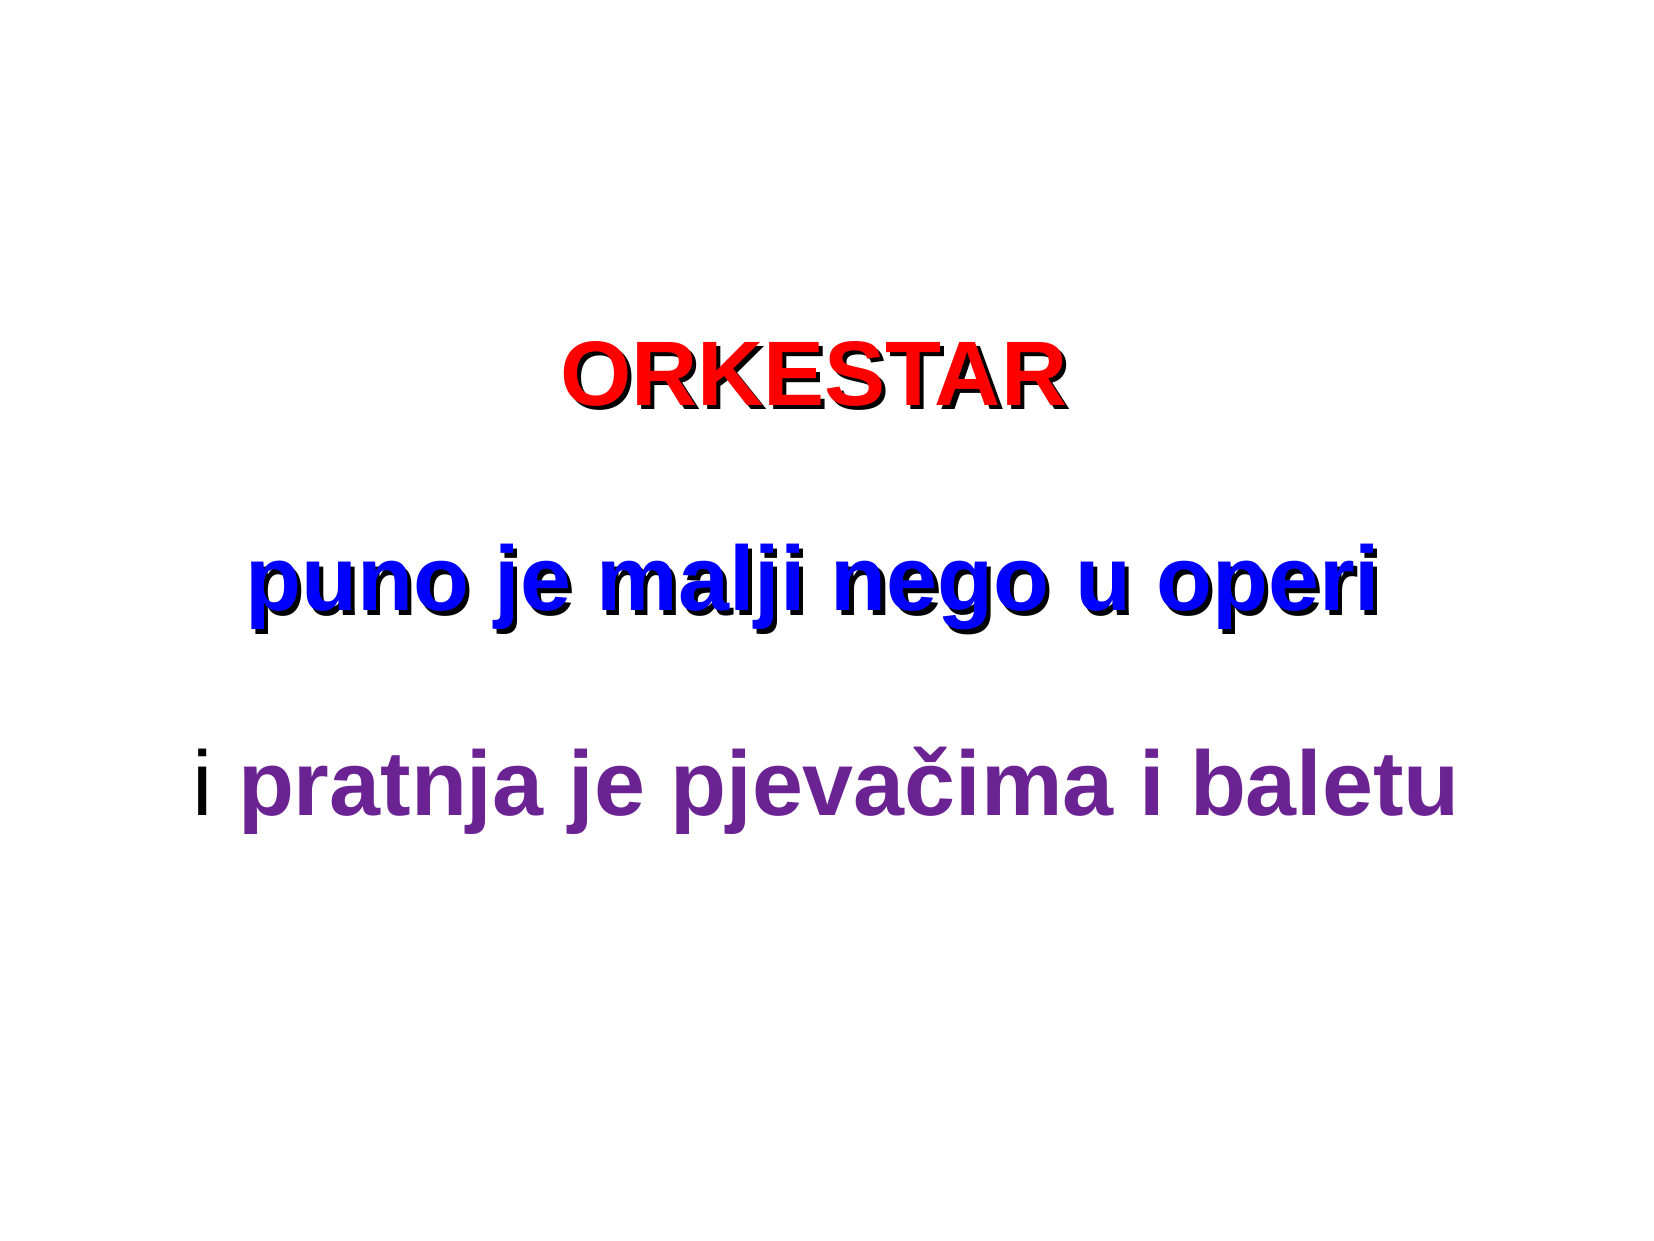

# ORKESTAR
puno je malji nego u operi
i pratnja je pjevačima i baletu